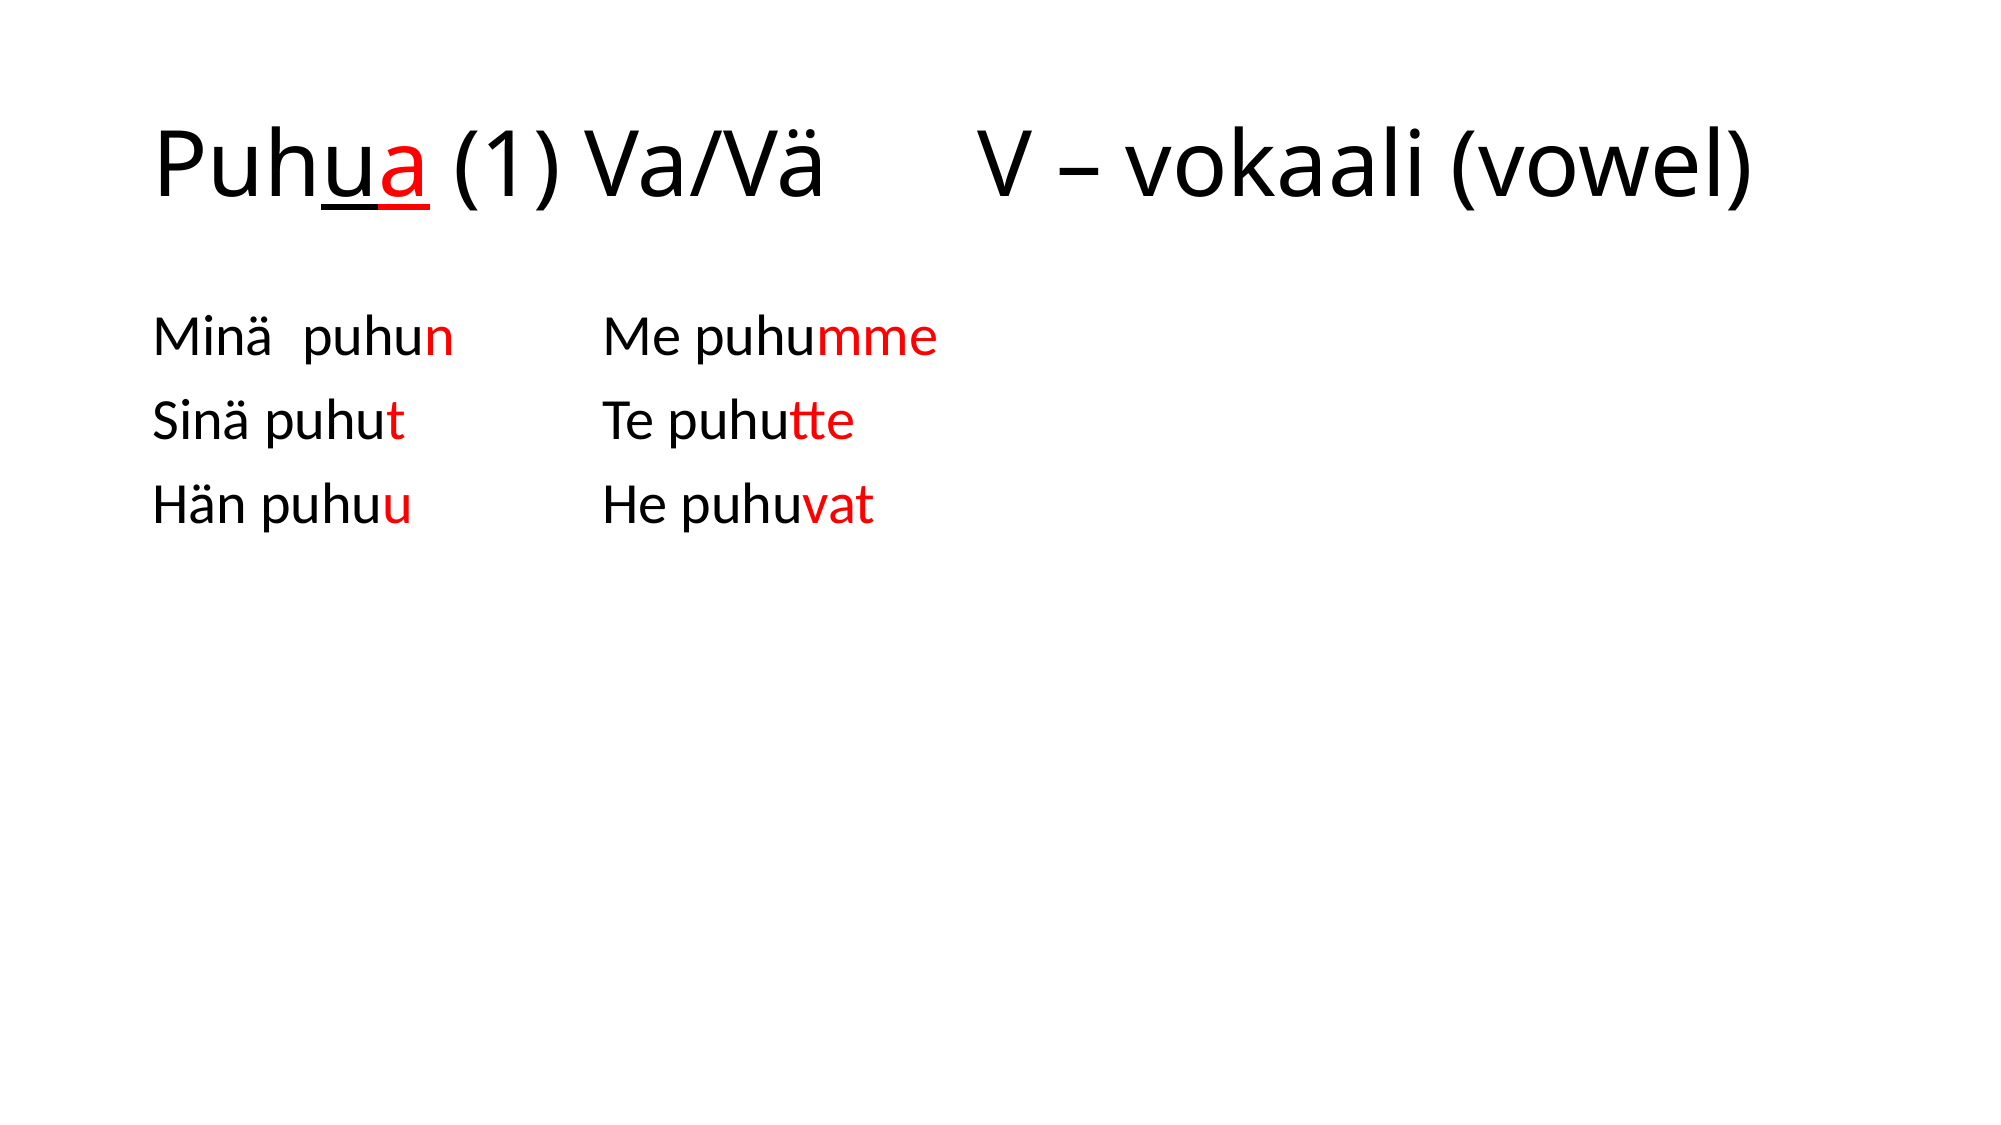

# Puhua (1) Va/Vä		V – vokaali (vowel)
Minä	puhun		Me puhumme
Sinä puhut			Te puhutte
Hän puhuu			He puhuvat